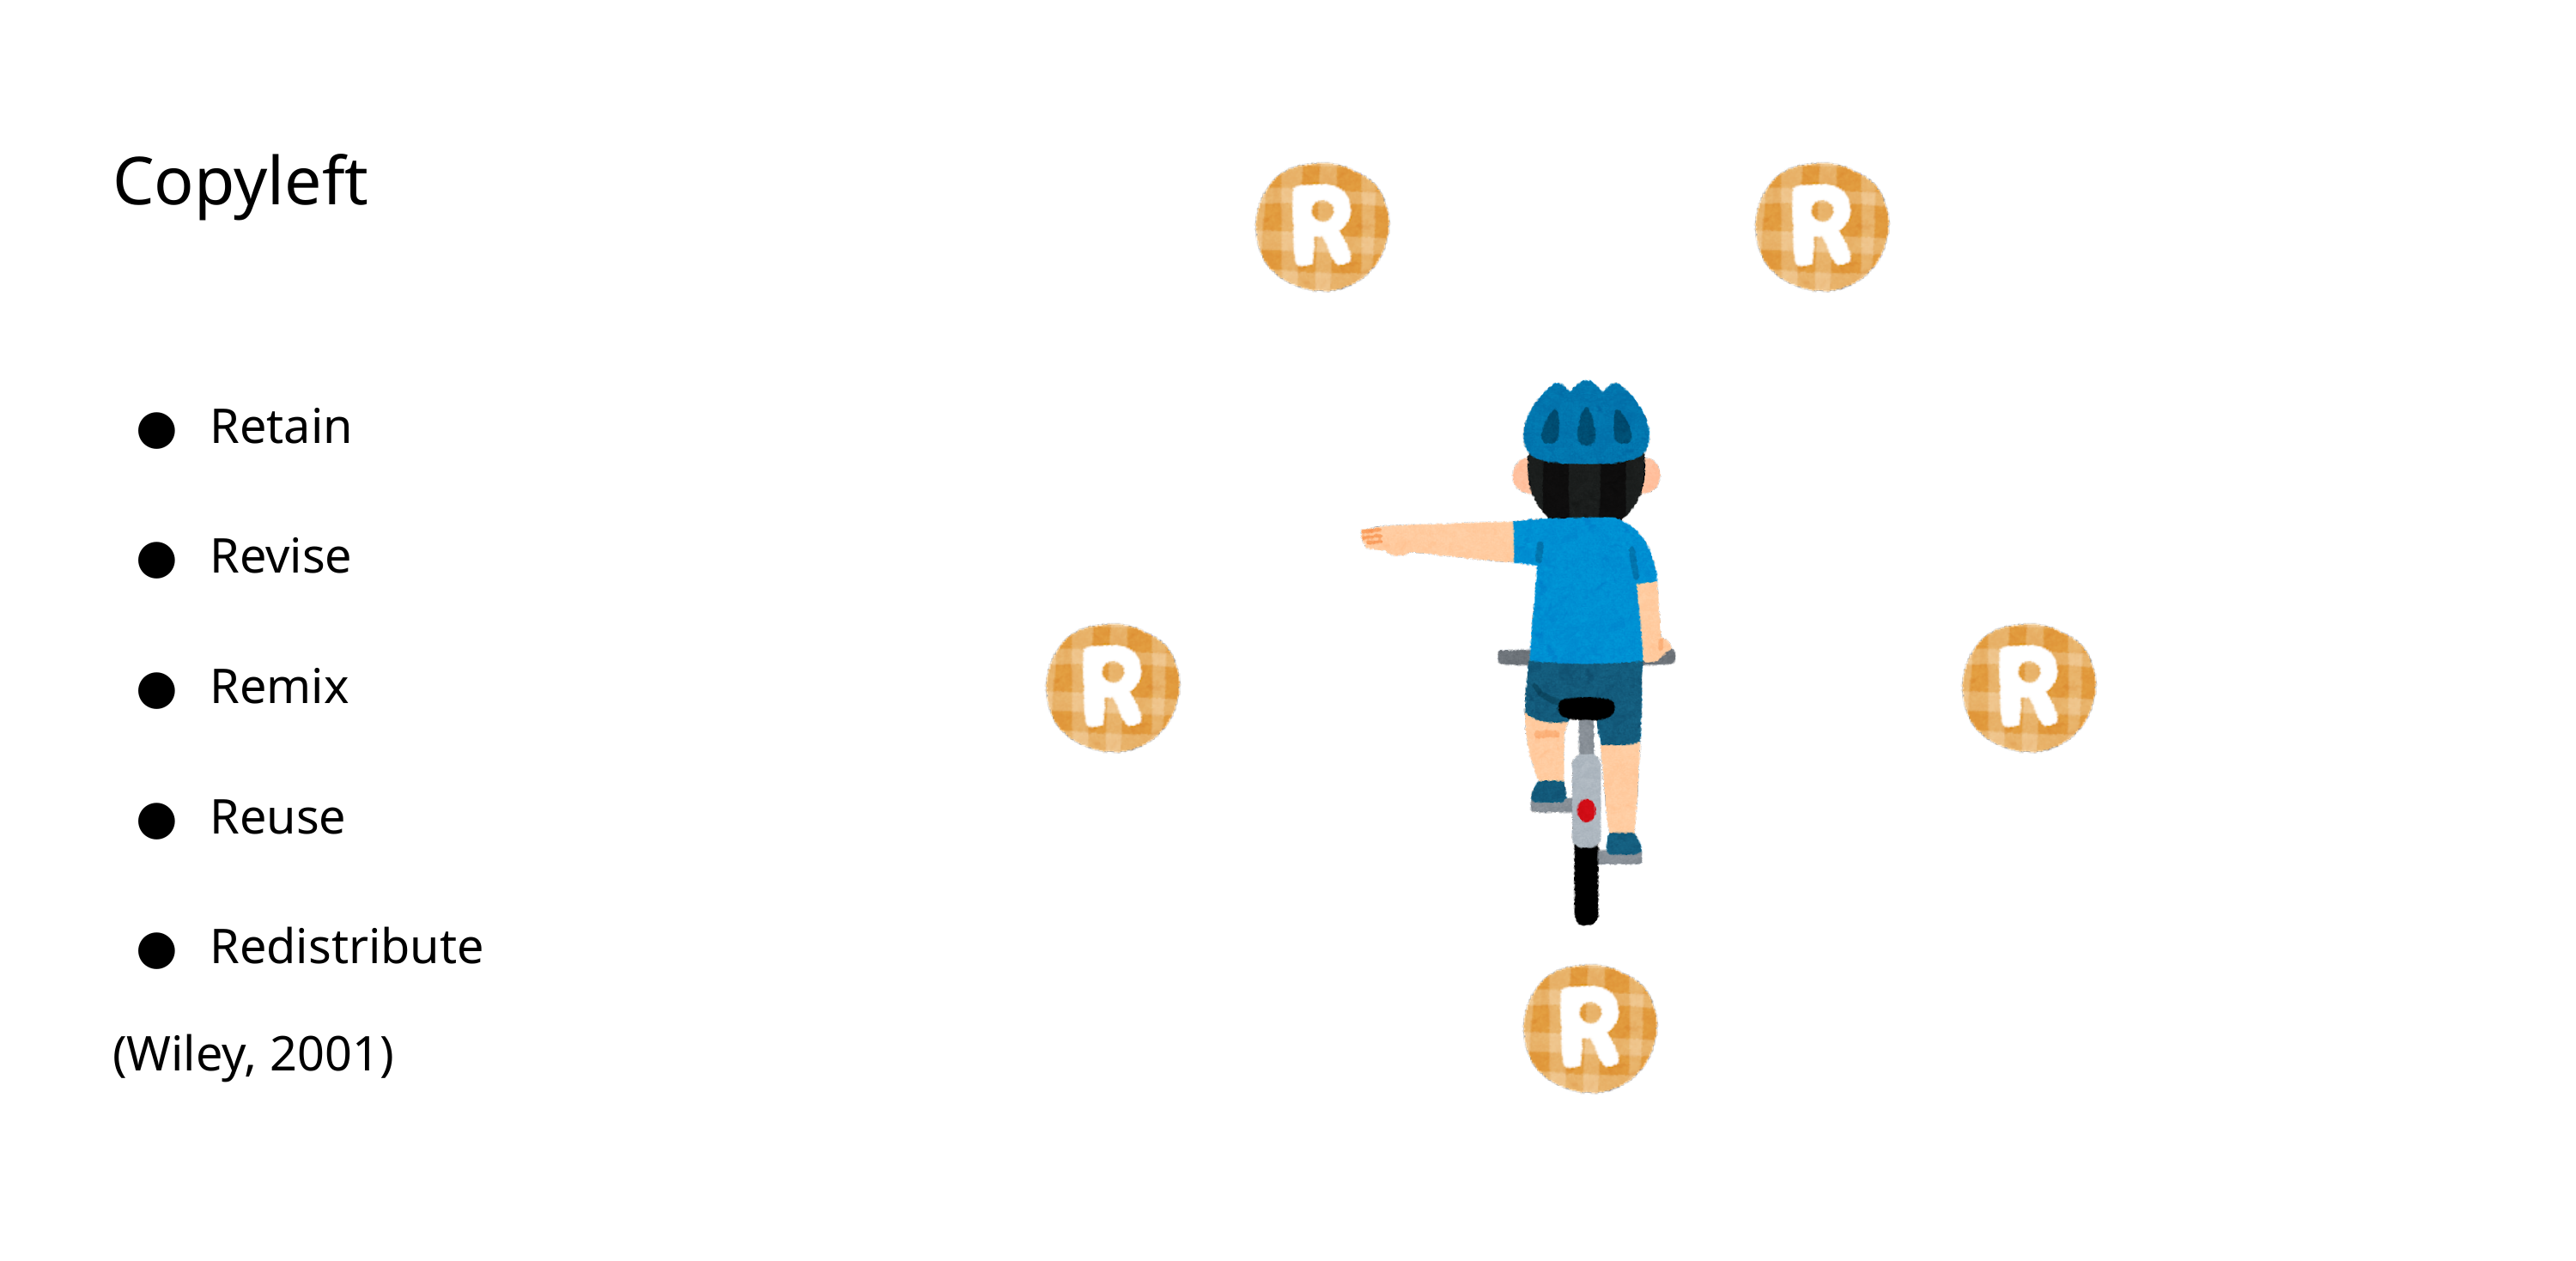

# Copyleft
Retain
Revise
Remix
Reuse
Redistribute
(Wiley, 2001)